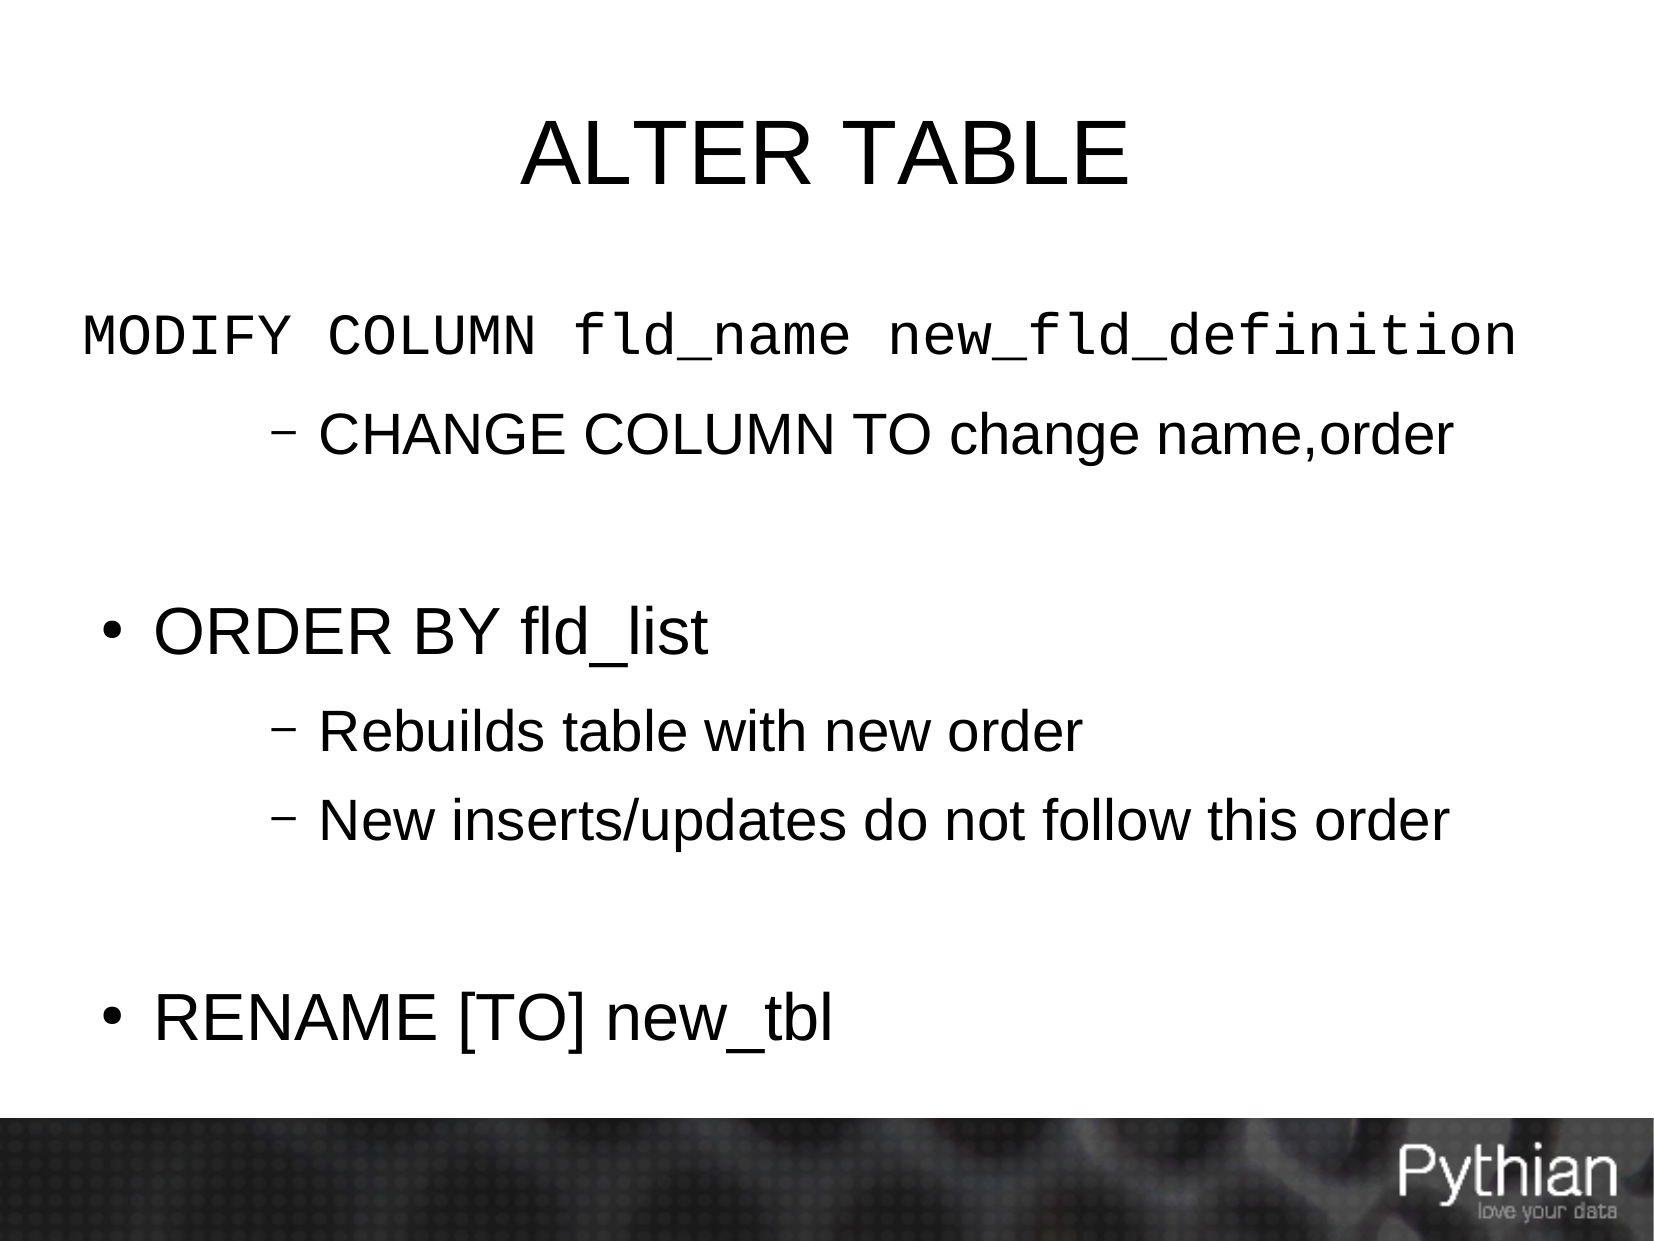

# ALTER TABLE
MODIFY COLUMN fld_name new_fld_definition
CHANGE COLUMN TO change name,order
ORDER BY fld_list
Rebuilds table with new order
New inserts/updates do not follow this order
RENAME [TO] new_tbl